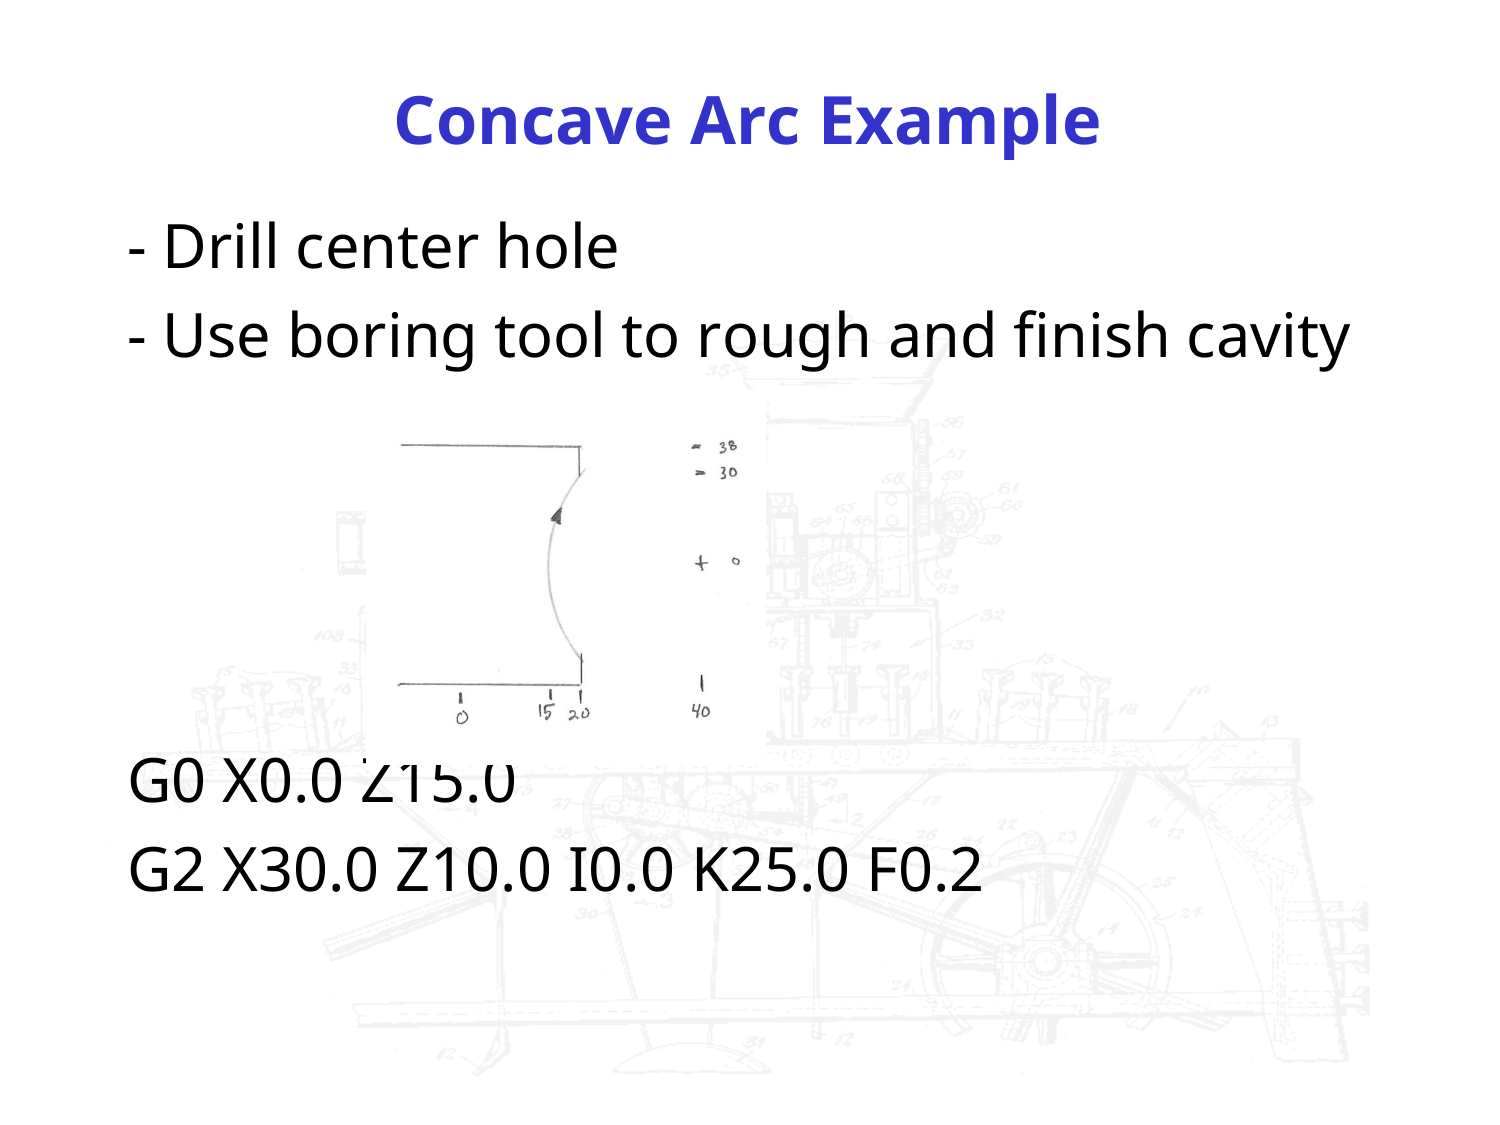

# Concave Arc Example
- Drill center hole
- Use boring tool to rough and finish cavity
G0 X0.0 Z15.0
G2 X30.0 Z10.0 I0.0 K25.0 F0.2